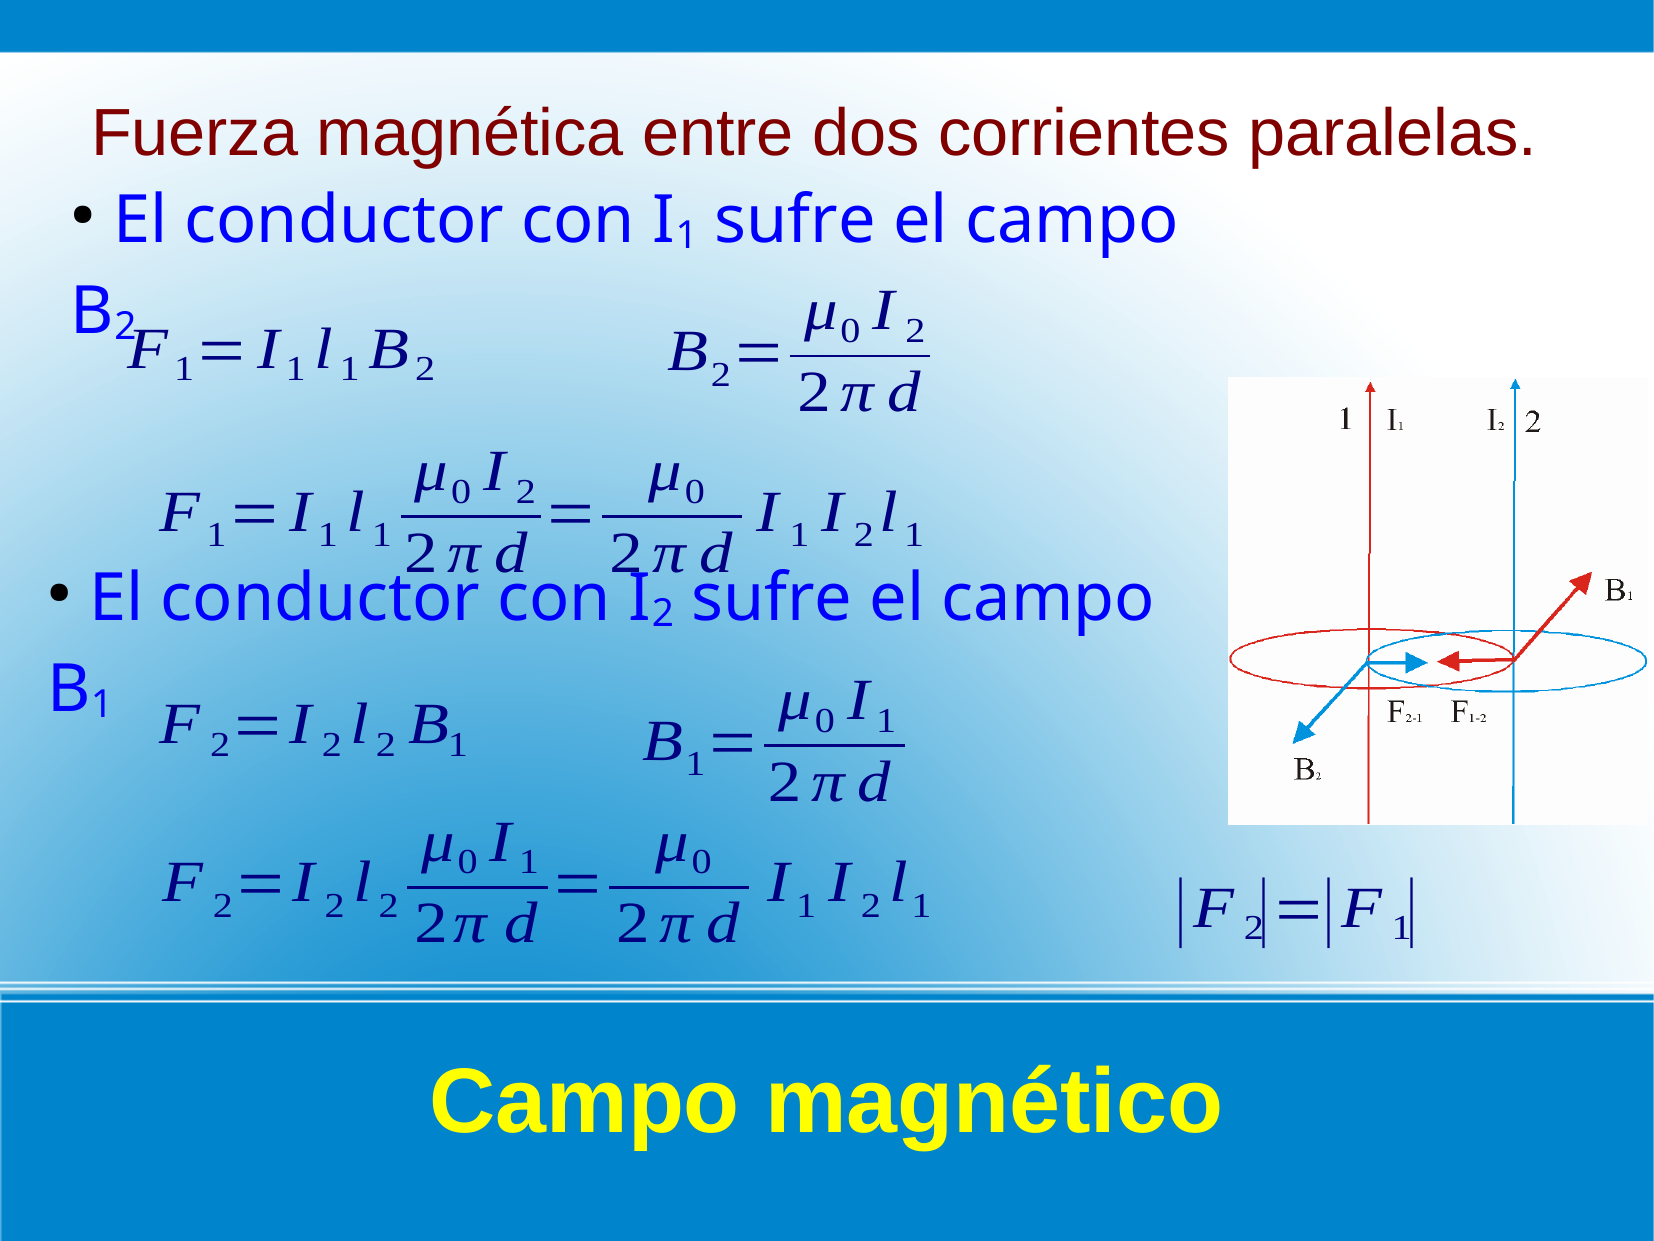

Fuerza magnética entre dos corrientes paralelas.
 El conductor con I1 sufre el campo B2
 El conductor con I2 sufre el campo B1
# Campo magnético